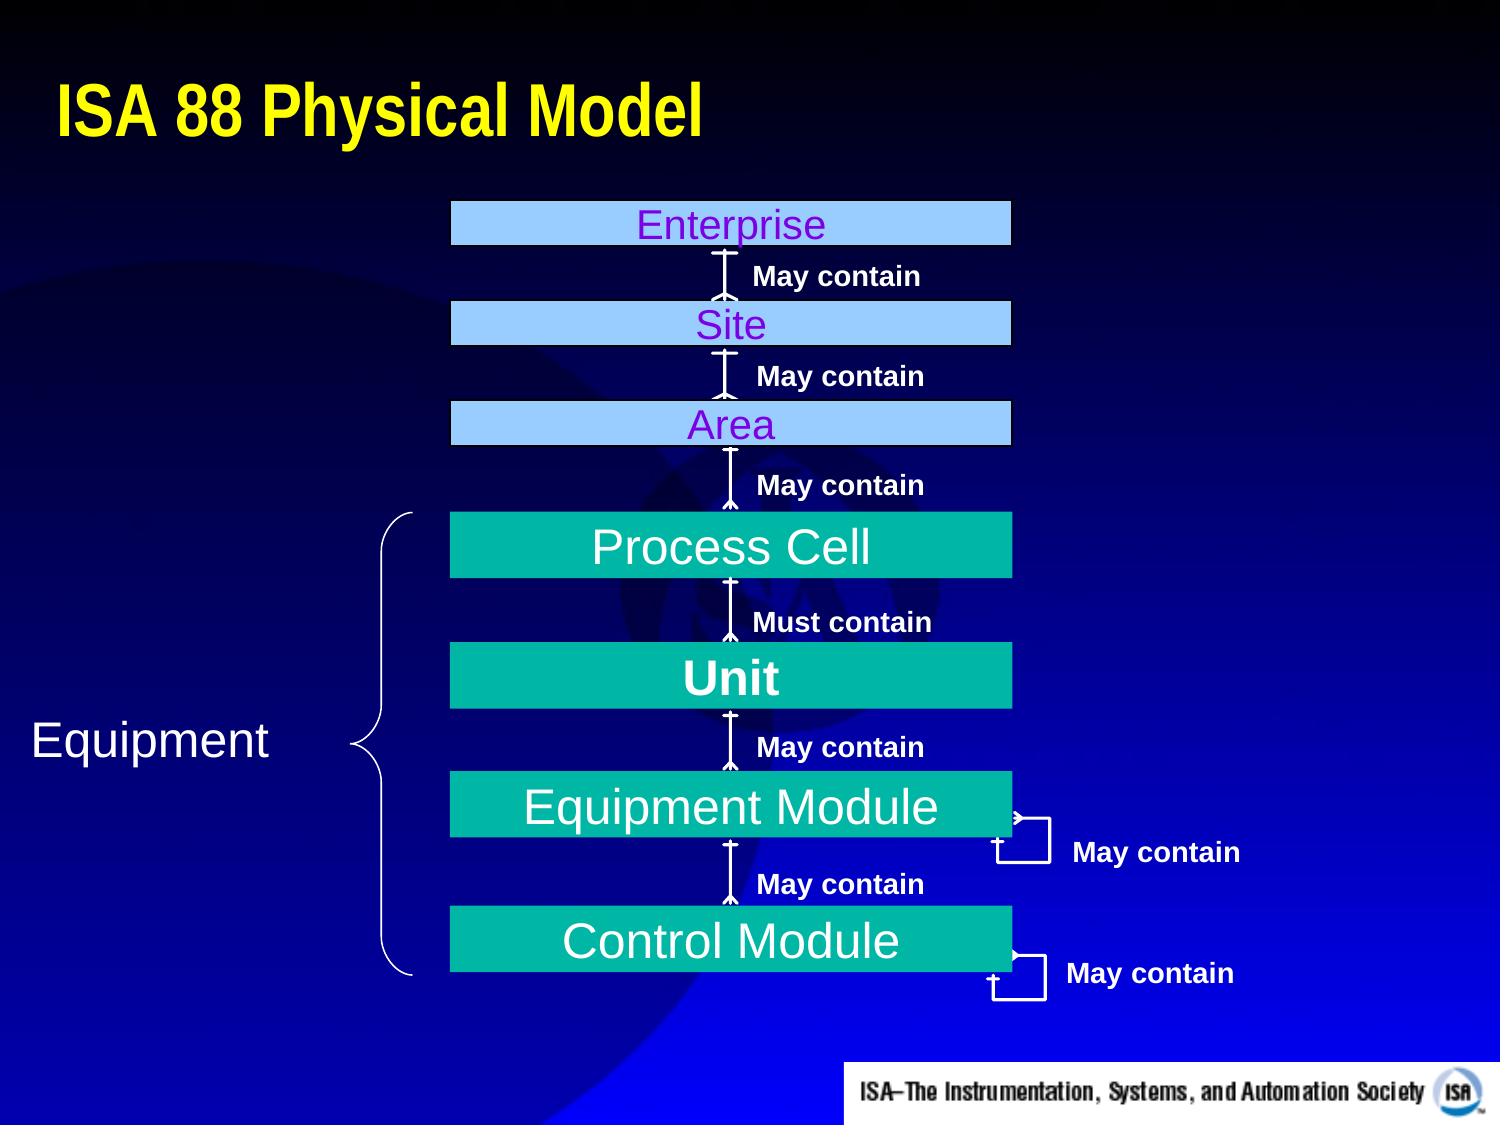

# ISA 88 Physical Model
Enterprise
May contain
Site
May contain
Area
May contain
Process Cell
Must contain
Unit
Equipment
May contain
Equipment Module
May contain
May contain
Control Module
May contain